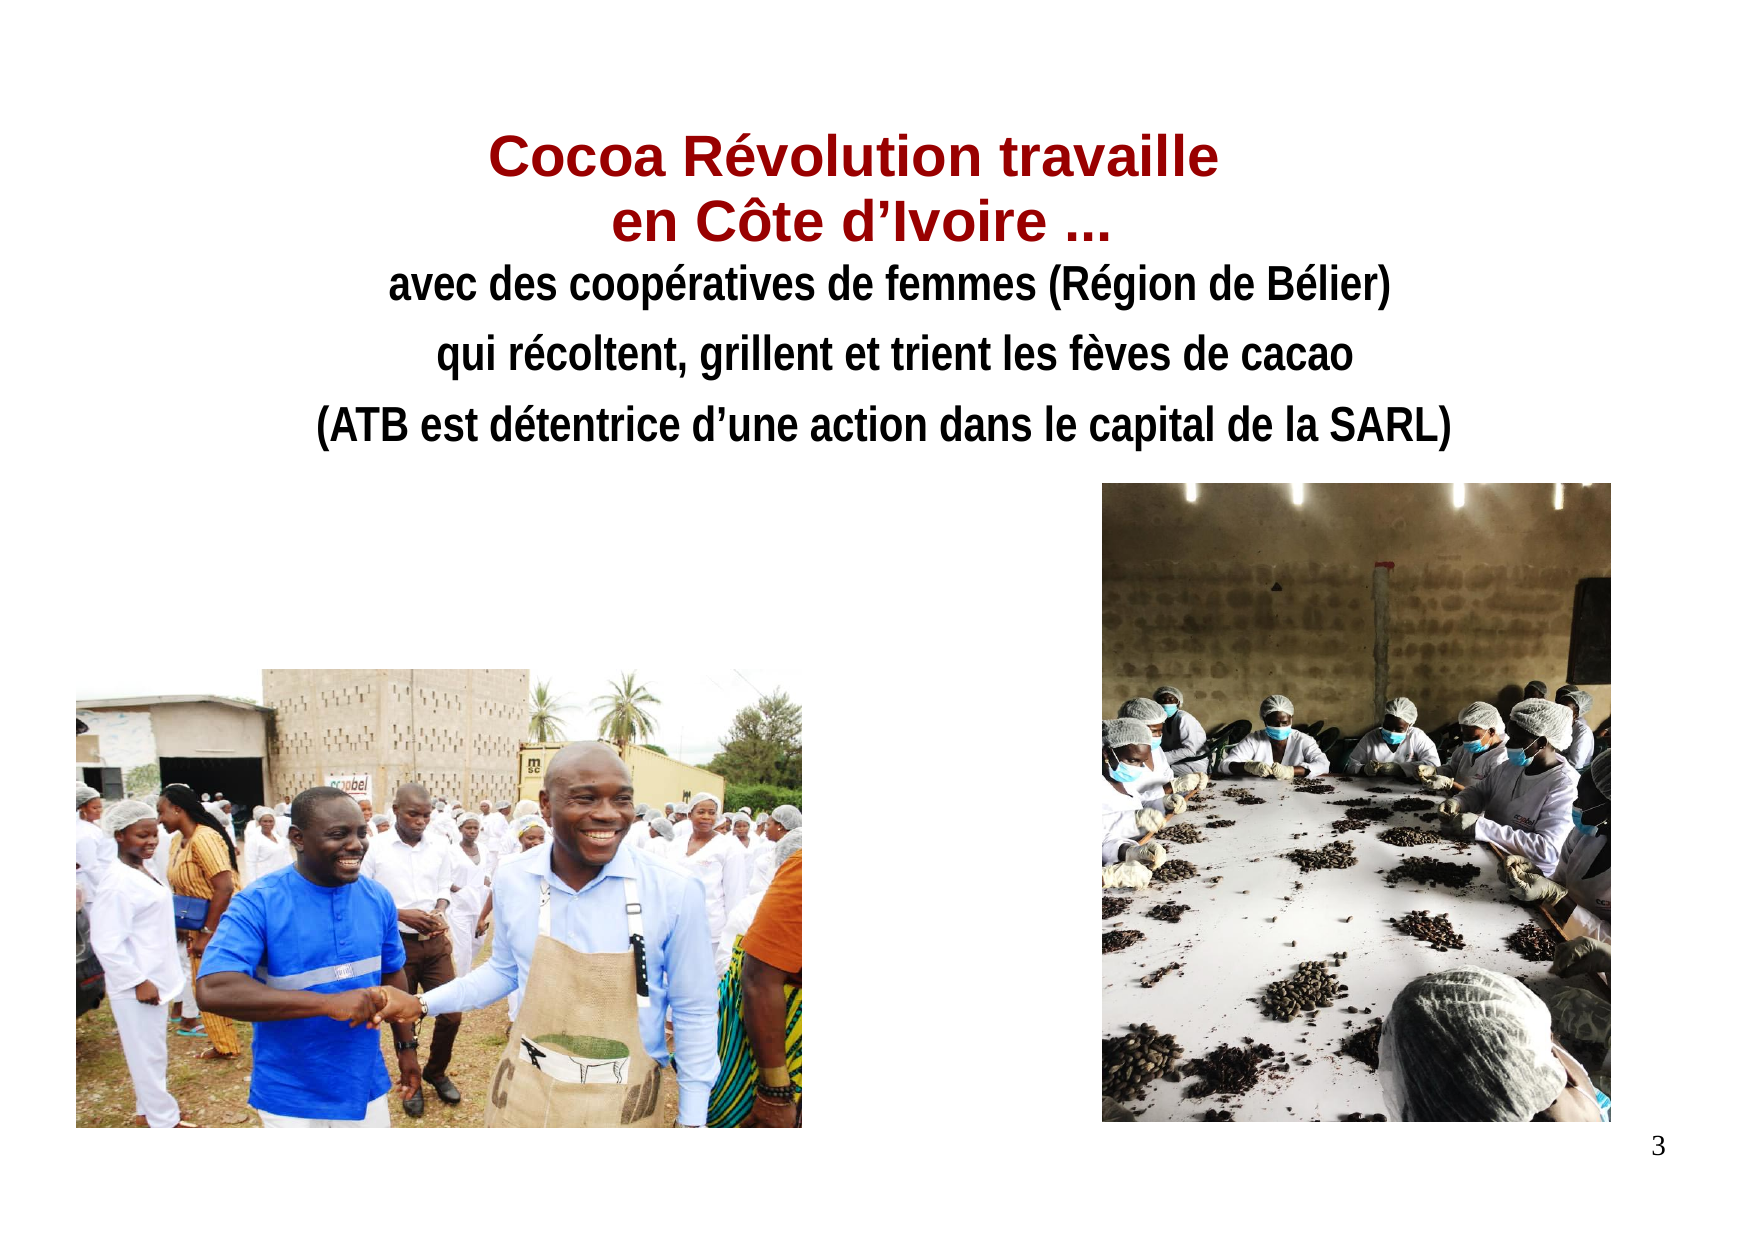

# Cocoa Révolution travaille en Côte d’Ivoire ...
avec des coopératives de femmes (Région de Bélier)
qui récoltent, grillent et trient les fèves de cacao
(ATB est détentrice d’une action dans le capital de la SARL)
3